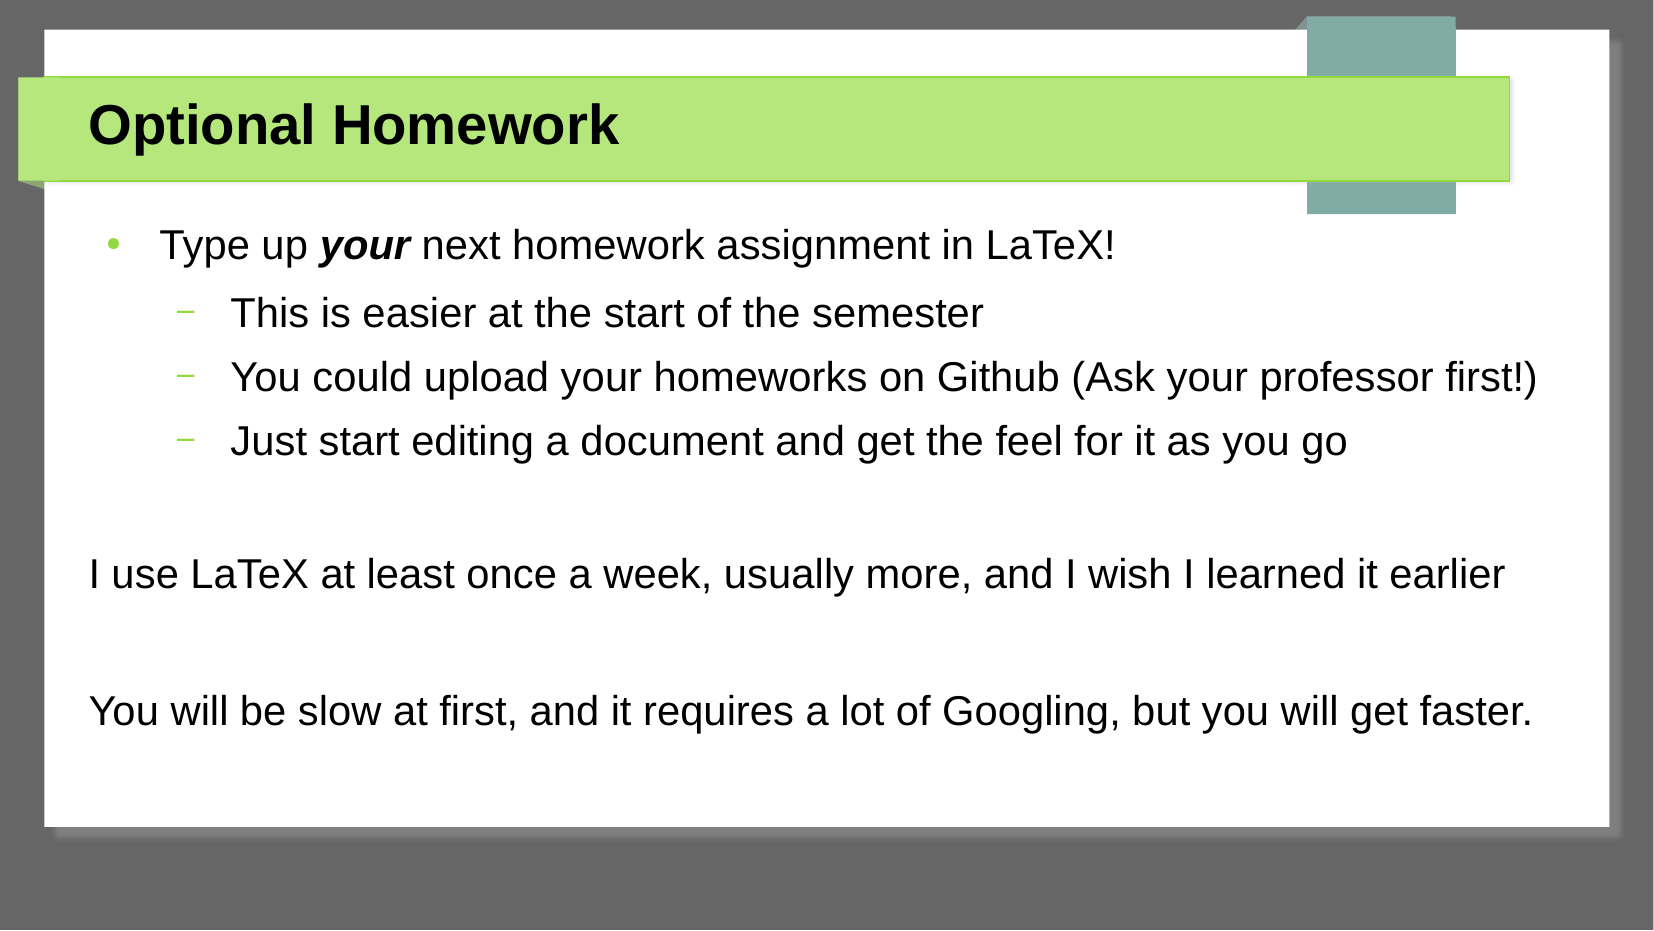

# Optional Homework
Type up your next homework assignment in LaTeX!
This is easier at the start of the semester
You could upload your homeworks on Github (Ask your professor first!)
Just start editing a document and get the feel for it as you go
I use LaTeX at least once a week, usually more, and I wish I learned it earlier
You will be slow at first, and it requires a lot of Googling, but you will get faster.